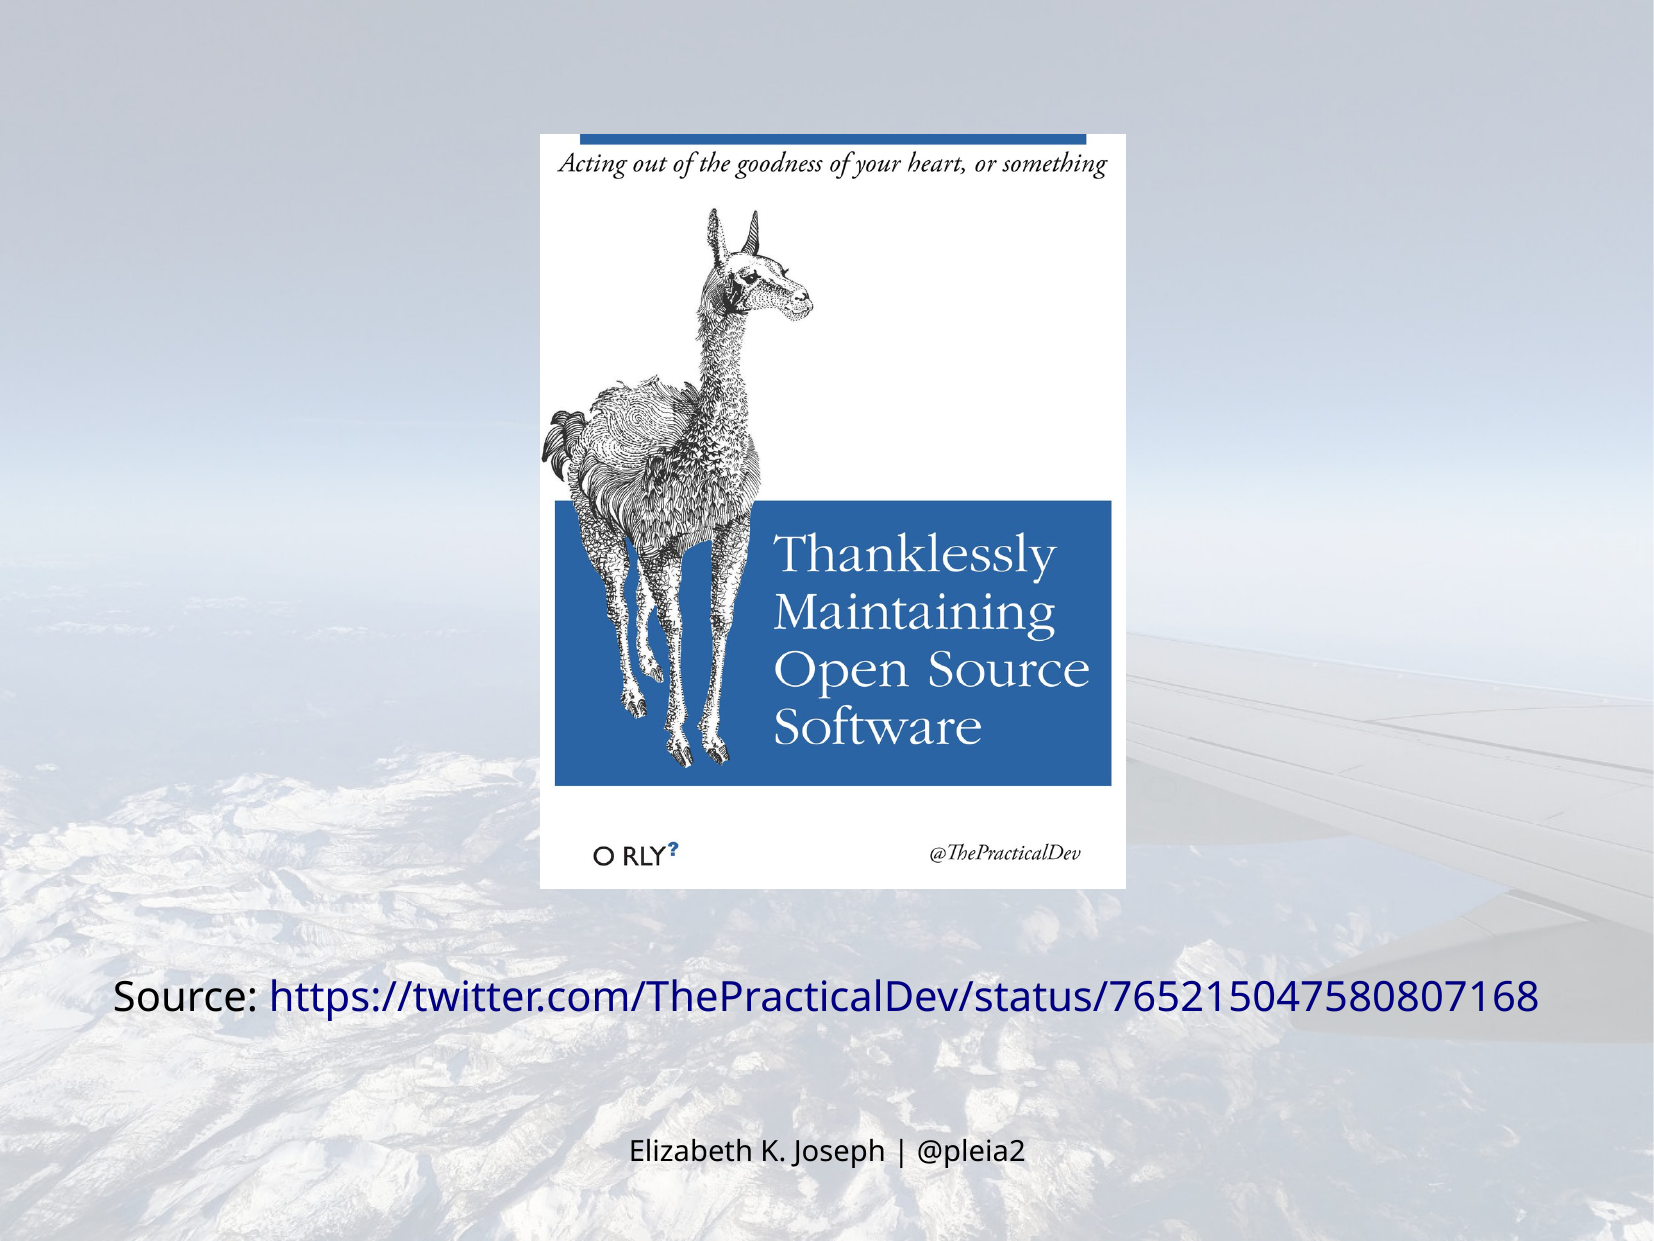

# Source: https://twitter.com/ThePracticalDev/status/765215047580807168
Elizabeth K. Joseph | @pleia2